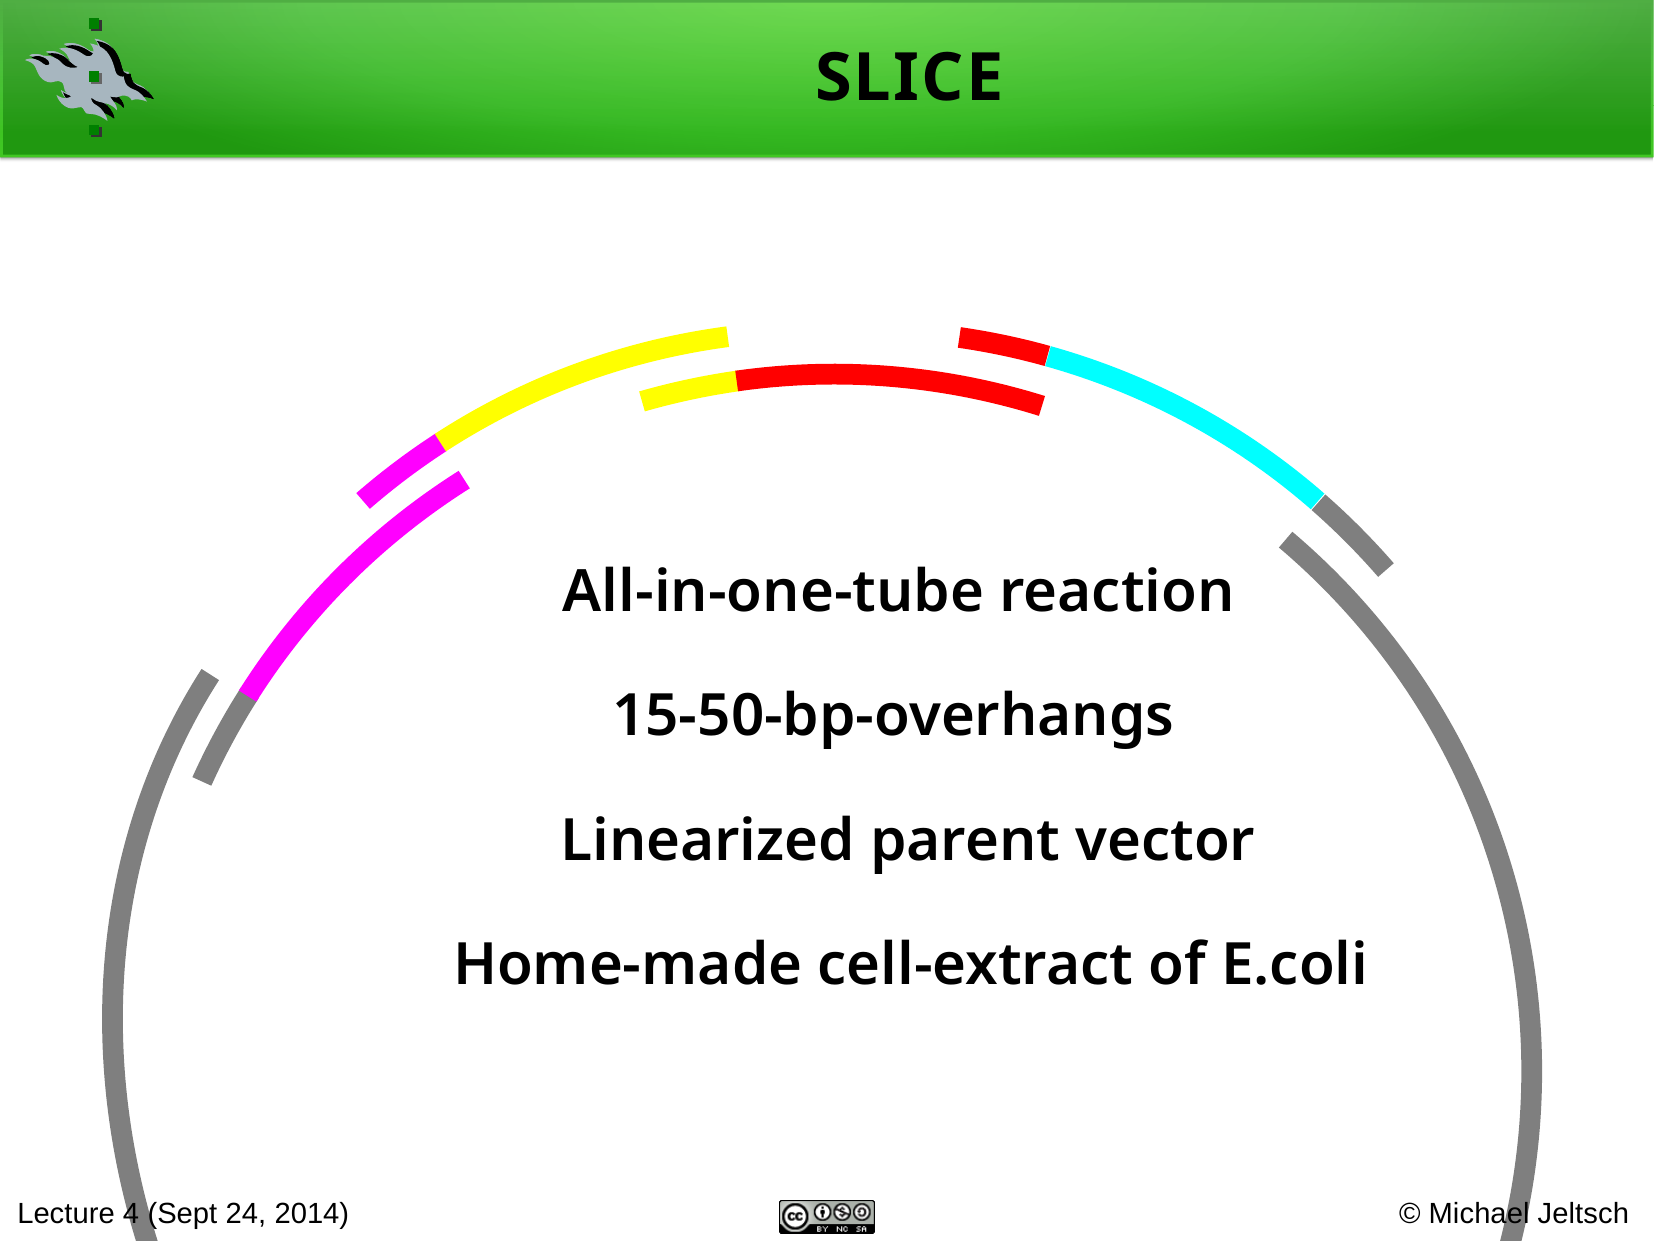

# SLICE
All-in-one-tube reaction
15-50-bp-overhangs
Linearized parent vector
Home-made cell-extract of E.coli